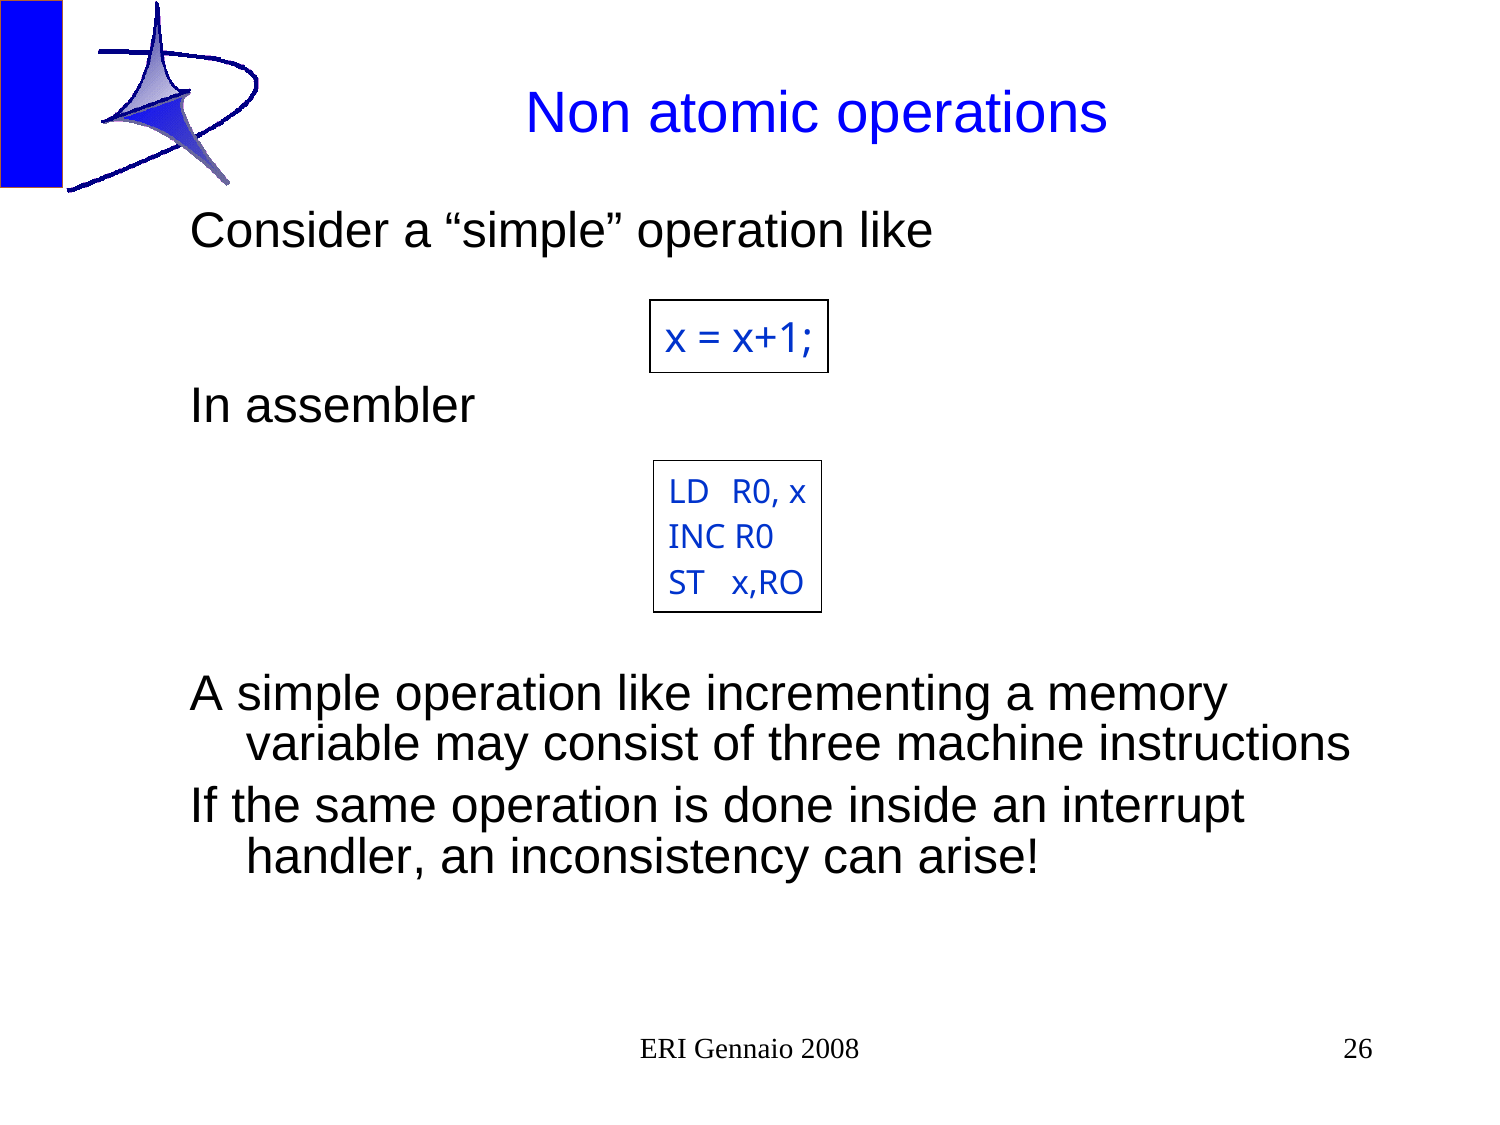

# Non atomic operations
Consider a “simple” operation like
x = x+1;
In assembler
LD 	R0, x
INC R0
ST 	x,RO
A simple operation like incrementing a memory variable may consist of three machine instructions
If the same operation is done inside an interrupt handler, an inconsistency can arise!
ERI Gennaio 2008
26